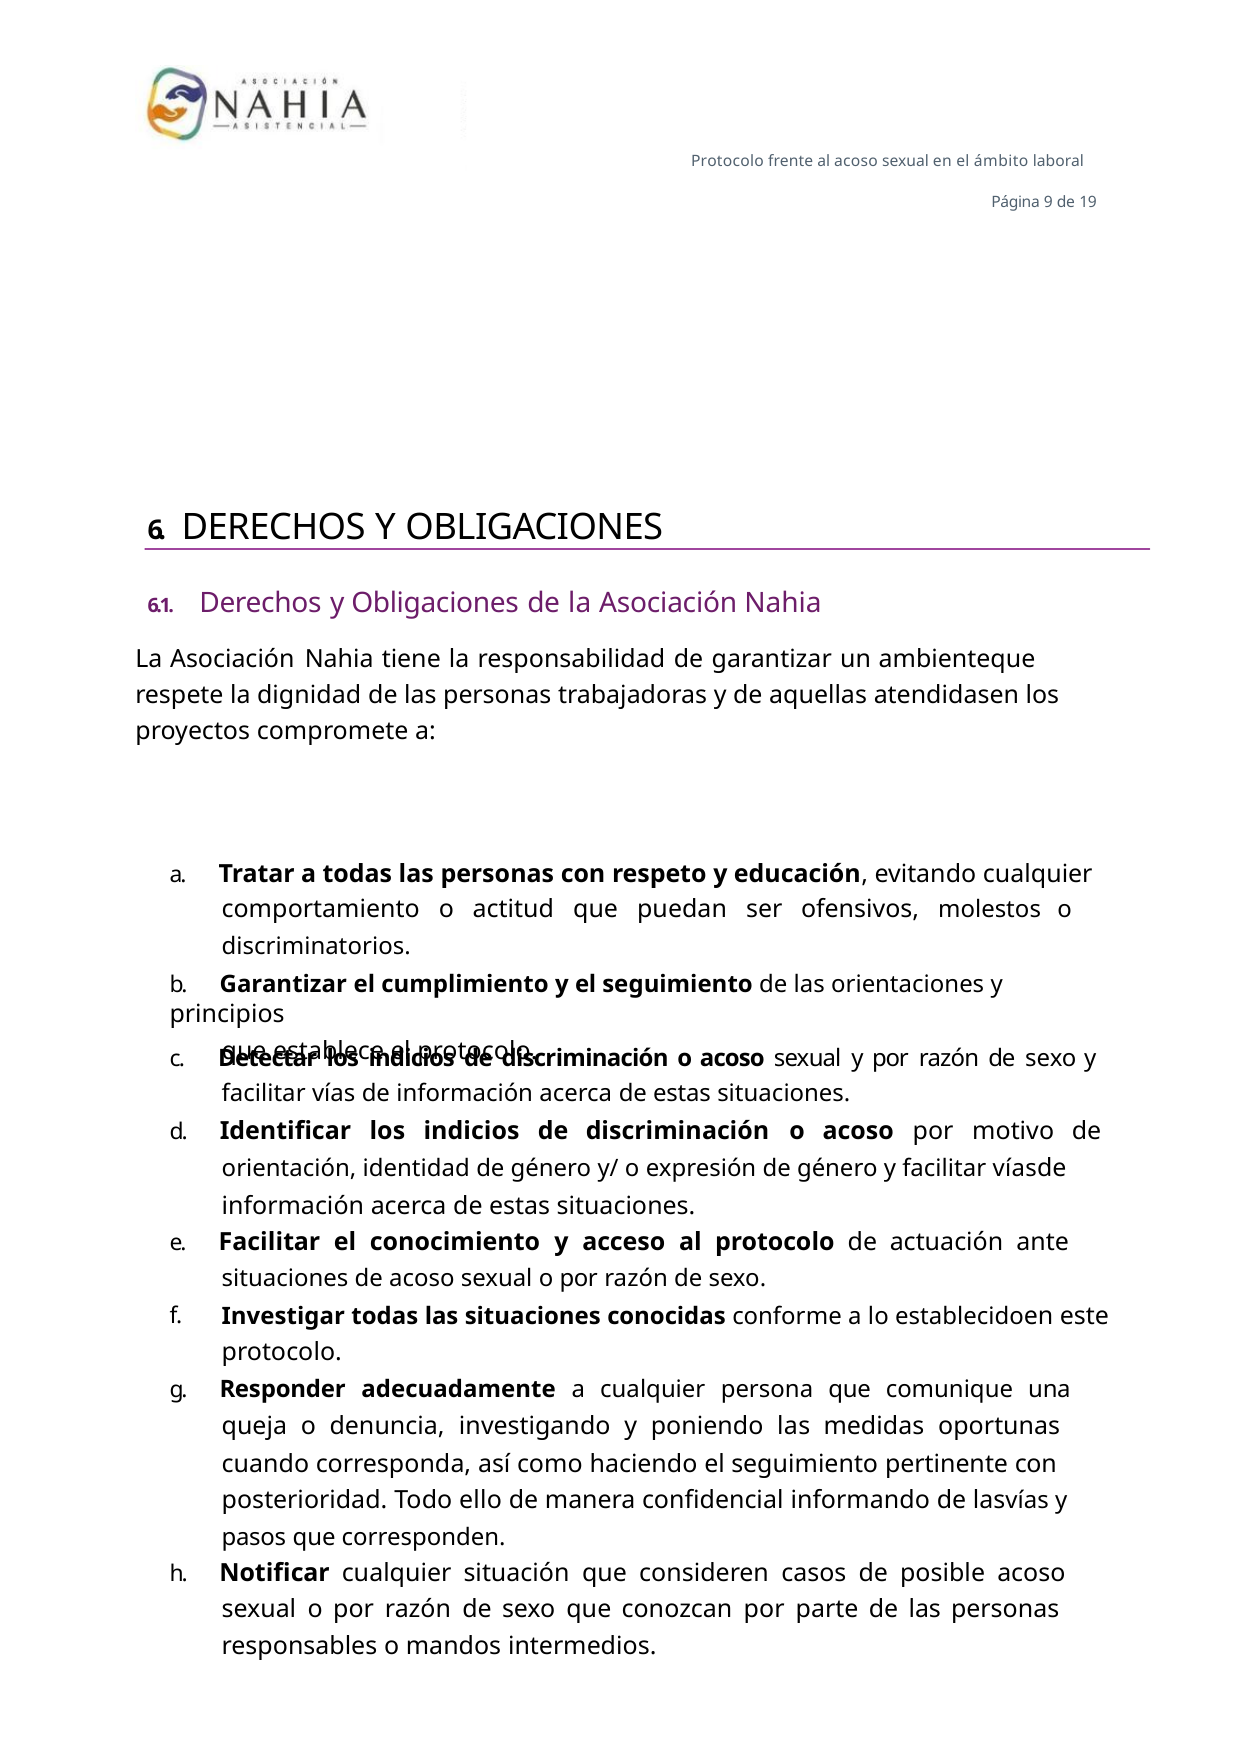

Protocolo frente al acoso sexual en el ámbito laboral
Página 9 de 19
6. DERECHOS Y OBLIGACIONES
6.1. Derechos y Obligaciones de la Asociación Nahia
La Asociación Nahia tiene la responsabilidad de garantizar un ambienteque
respete la dignidad de las personas trabajadoras y de aquellas atendidasen los
proyectos compromete a:
a. Tratar a todas las personas con respeto y educación, evitando cualquier
comportamiento o actitud que puedan ser ofensivos, molestos o
discriminatorios.
b. Garantizar el cumplimiento y el seguimiento de las orientaciones y principios
que establece el protocolo.
c. Detectar los indicios de discriminación o acoso sexual y por razón de sexo y
facilitar vías de información acerca de estas situaciones.
d. Identificar los indicios de discriminación o acoso por motivo de
orientación, identidad de género y/ o expresión de género y facilitar víasde
información acerca de estas situaciones.
e. Facilitar el conocimiento y acceso al protocolo de actuación ante
situaciones de acoso sexual o por razón de sexo.
Investigar todas las situaciones conocidas conforme a lo establecidoen este
f.
protocolo.
g. Responder adecuadamente a cualquier persona que comunique una
queja o denuncia, investigando y poniendo las medidas oportunas
cuando corresponda, así como haciendo el seguimiento pertinente con
posterioridad. Todo ello de manera confidencial informando de lasvías y
pasos que corresponden.
h. Notificar cualquier situación que consideren casos de posible acoso
sexual o por razón de sexo que conozcan por parte de las personas
responsables o mandos intermedios.